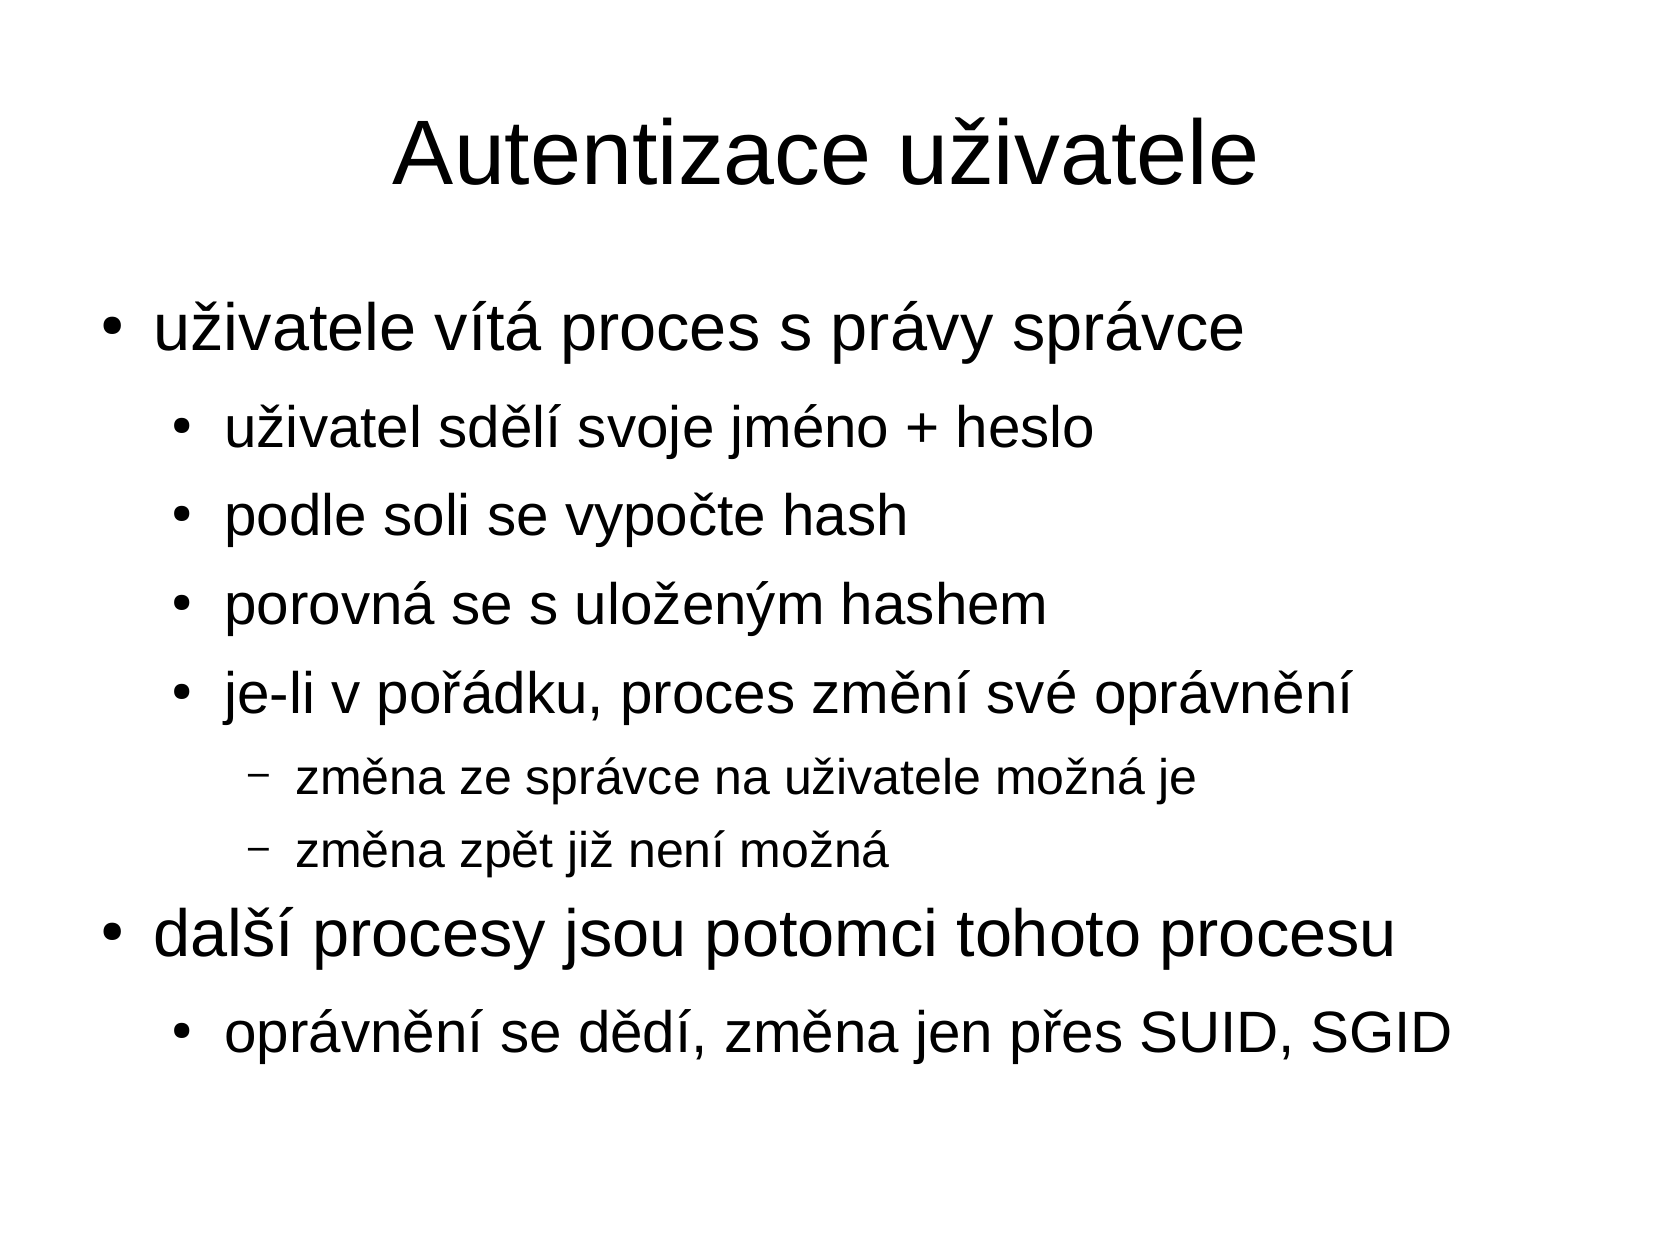

# Autentizace uživatele
uživatele vítá proces s právy správce
uživatel sdělí svoje jméno + heslo
podle soli se vypočte hash
porovná se s uloženým hashem
je-li v pořádku, proces změní své oprávnění
změna ze správce na uživatele možná je
změna zpět již není možná
další procesy jsou potomci tohoto procesu
oprávnění se dědí, změna jen přes SUID, SGID